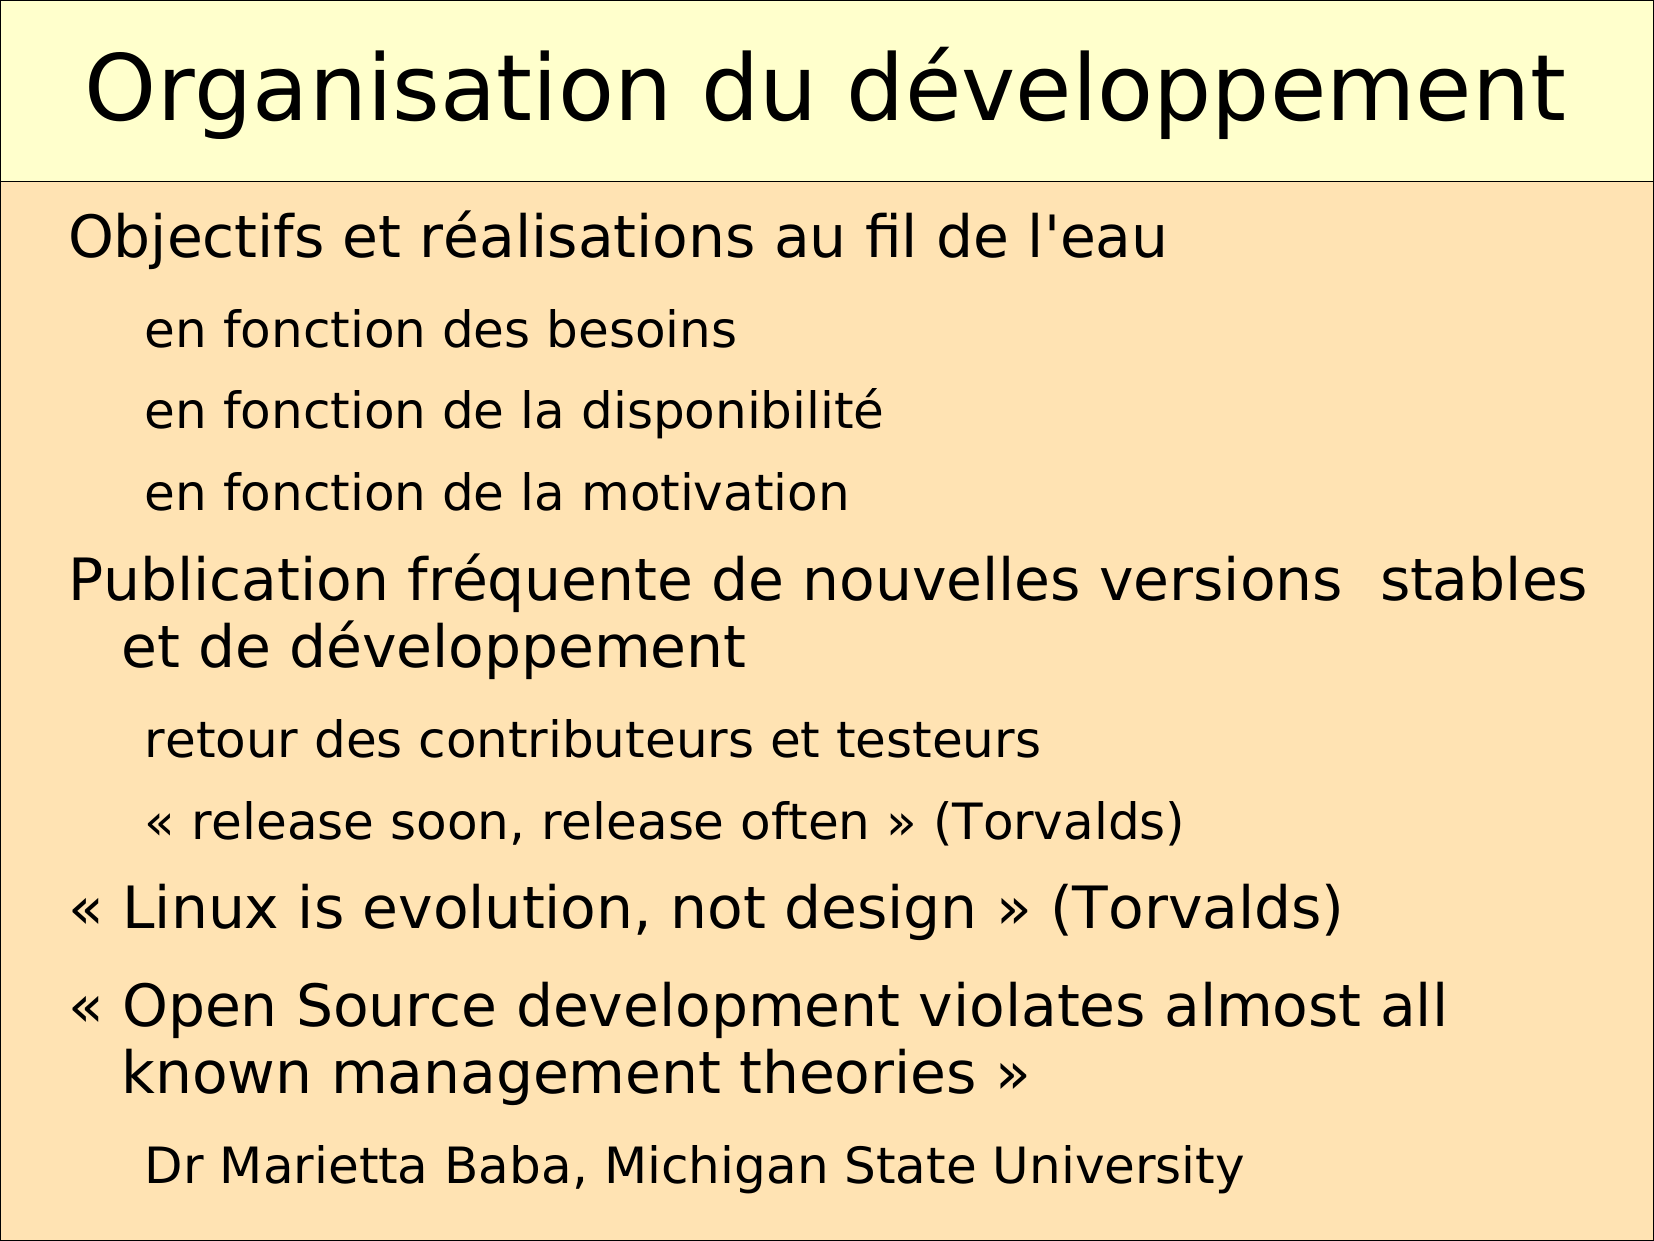

# Organisation du développement
Objectifs et réalisations au fil de l'eau
en fonction des besoins
en fonction de la disponibilité
en fonction de la motivation
Publication fréquente de nouvelles versions stables et de développement
retour des contributeurs et testeurs
« release soon, release often » (Torvalds)
« Linux is evolution, not design » (Torvalds)
« Open Source development violates almost all known management theories »
Dr Marietta Baba, Michigan State University